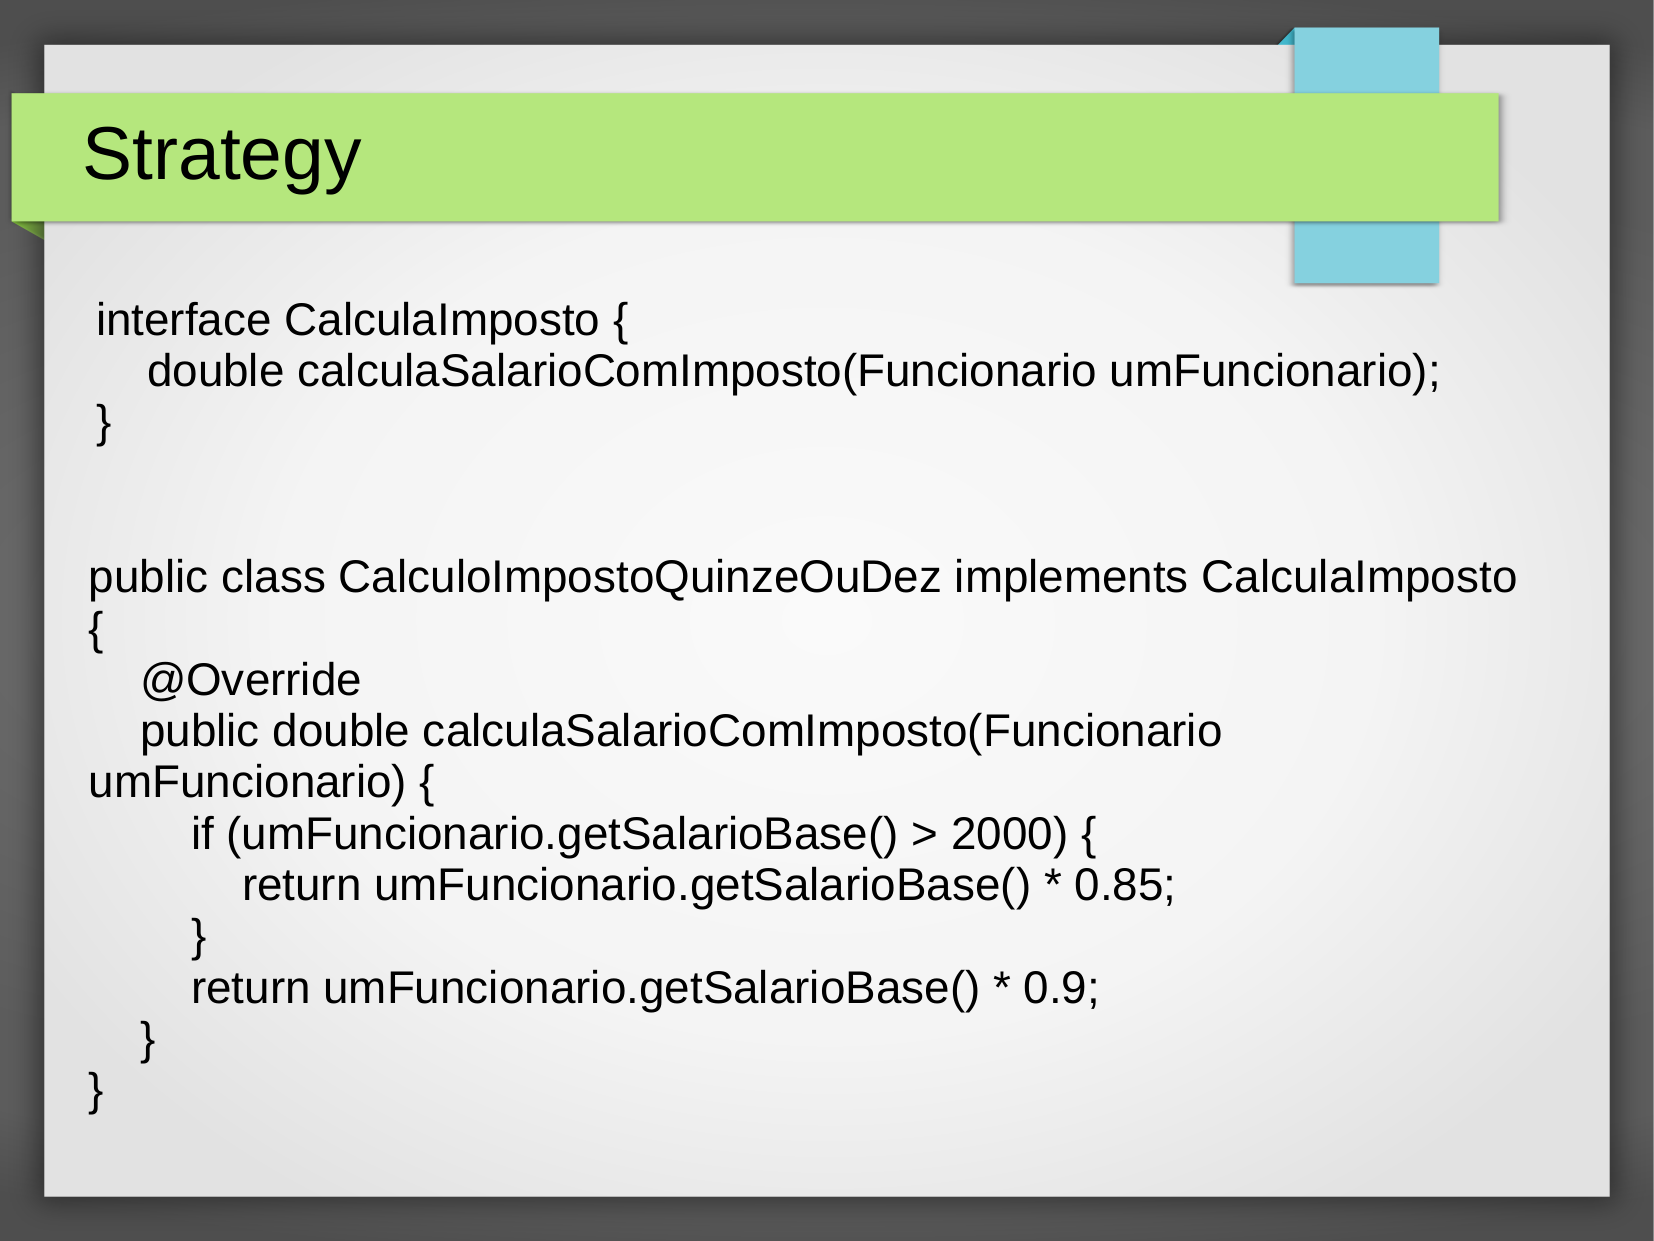

# Strategy
interface CalculaImposto {
 double calculaSalarioComImposto(Funcionario umFuncionario);
}
public class CalculoImpostoQuinzeOuDez implements CalculaImposto {
 @Override
 public double calculaSalarioComImposto(Funcionario umFuncionario) {
 if (umFuncionario.getSalarioBase() > 2000) {
 return umFuncionario.getSalarioBase() * 0.85;
 }
 return umFuncionario.getSalarioBase() * 0.9;
 }
}